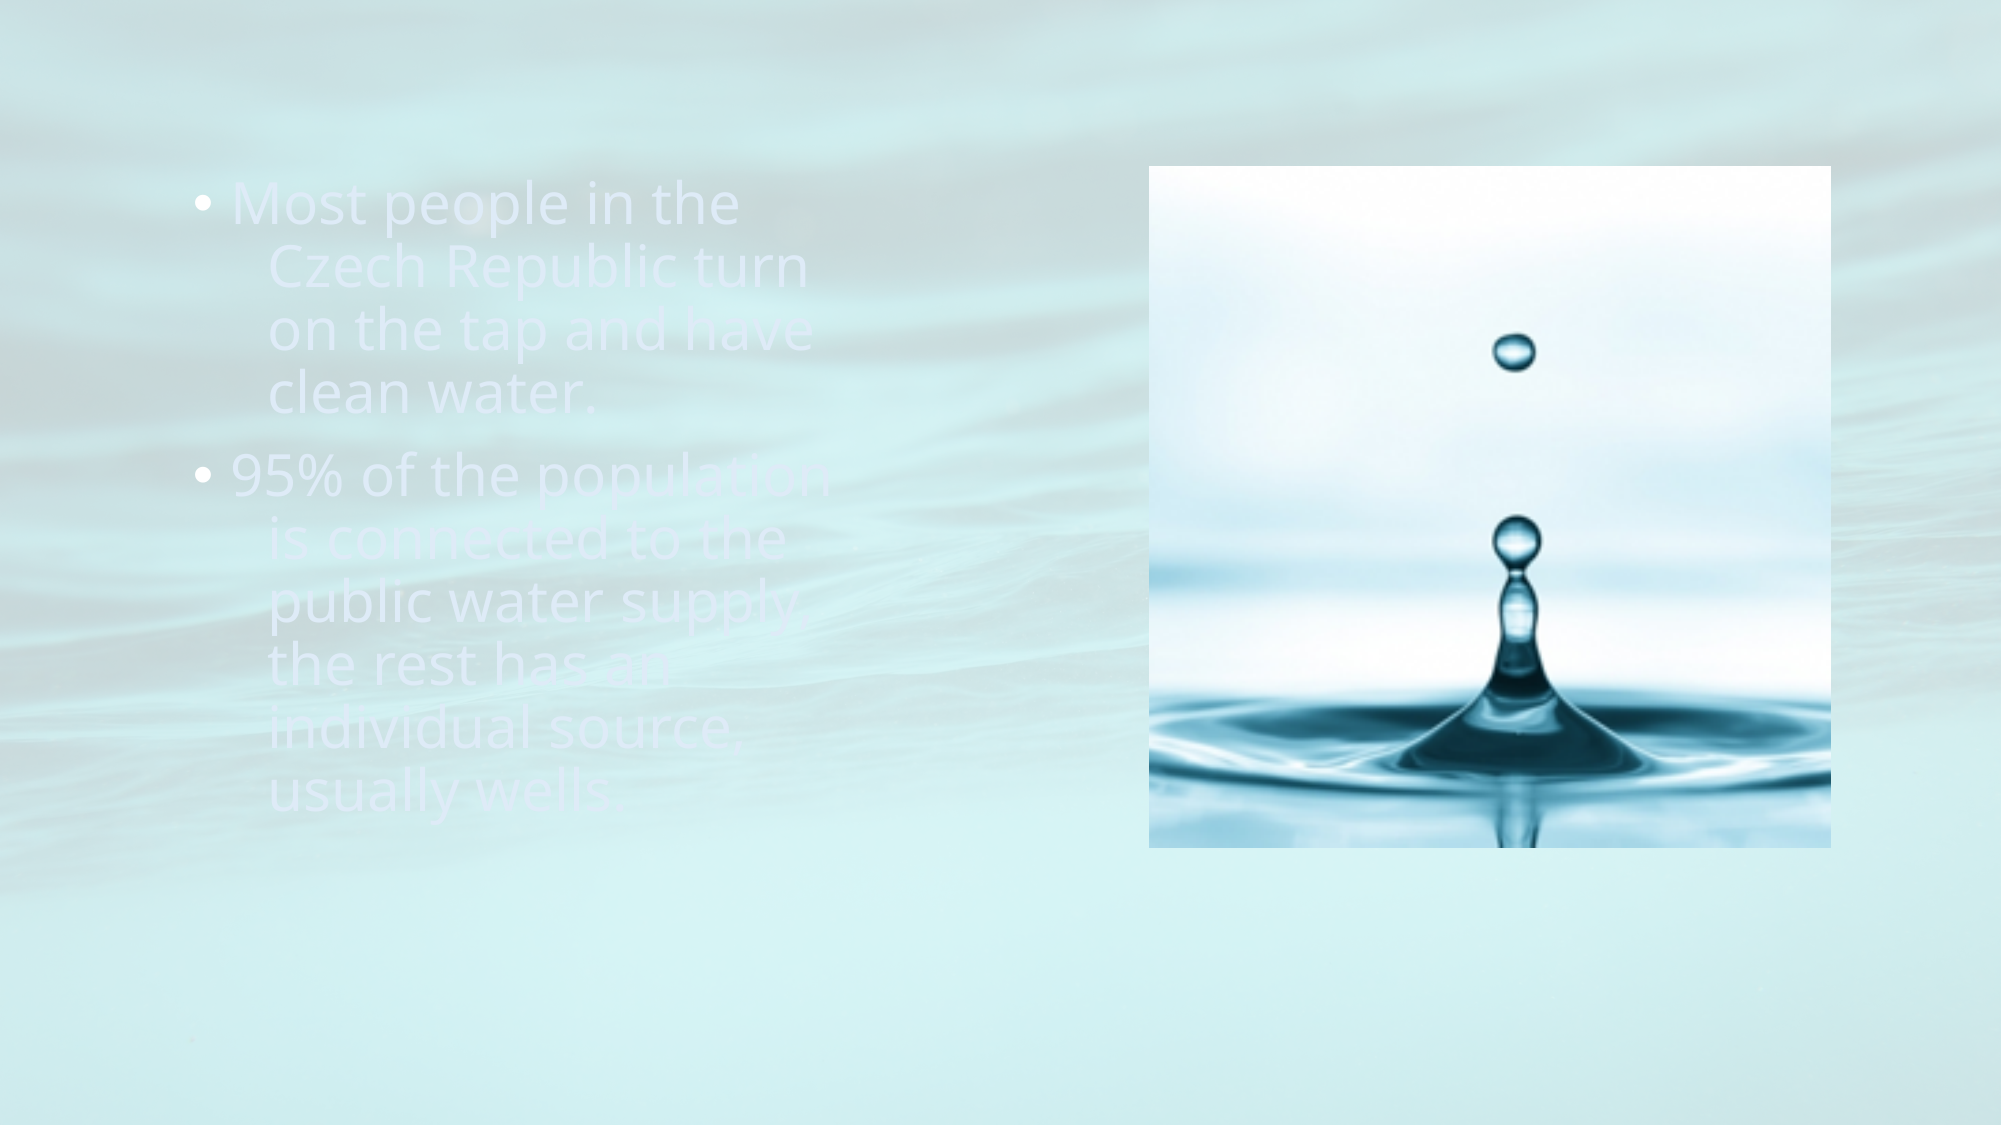

# Most people in the Czech Republic turn on the tap and have clean water.
95% of the population is connected to the public water supply, the rest has an individual source, usually wells.